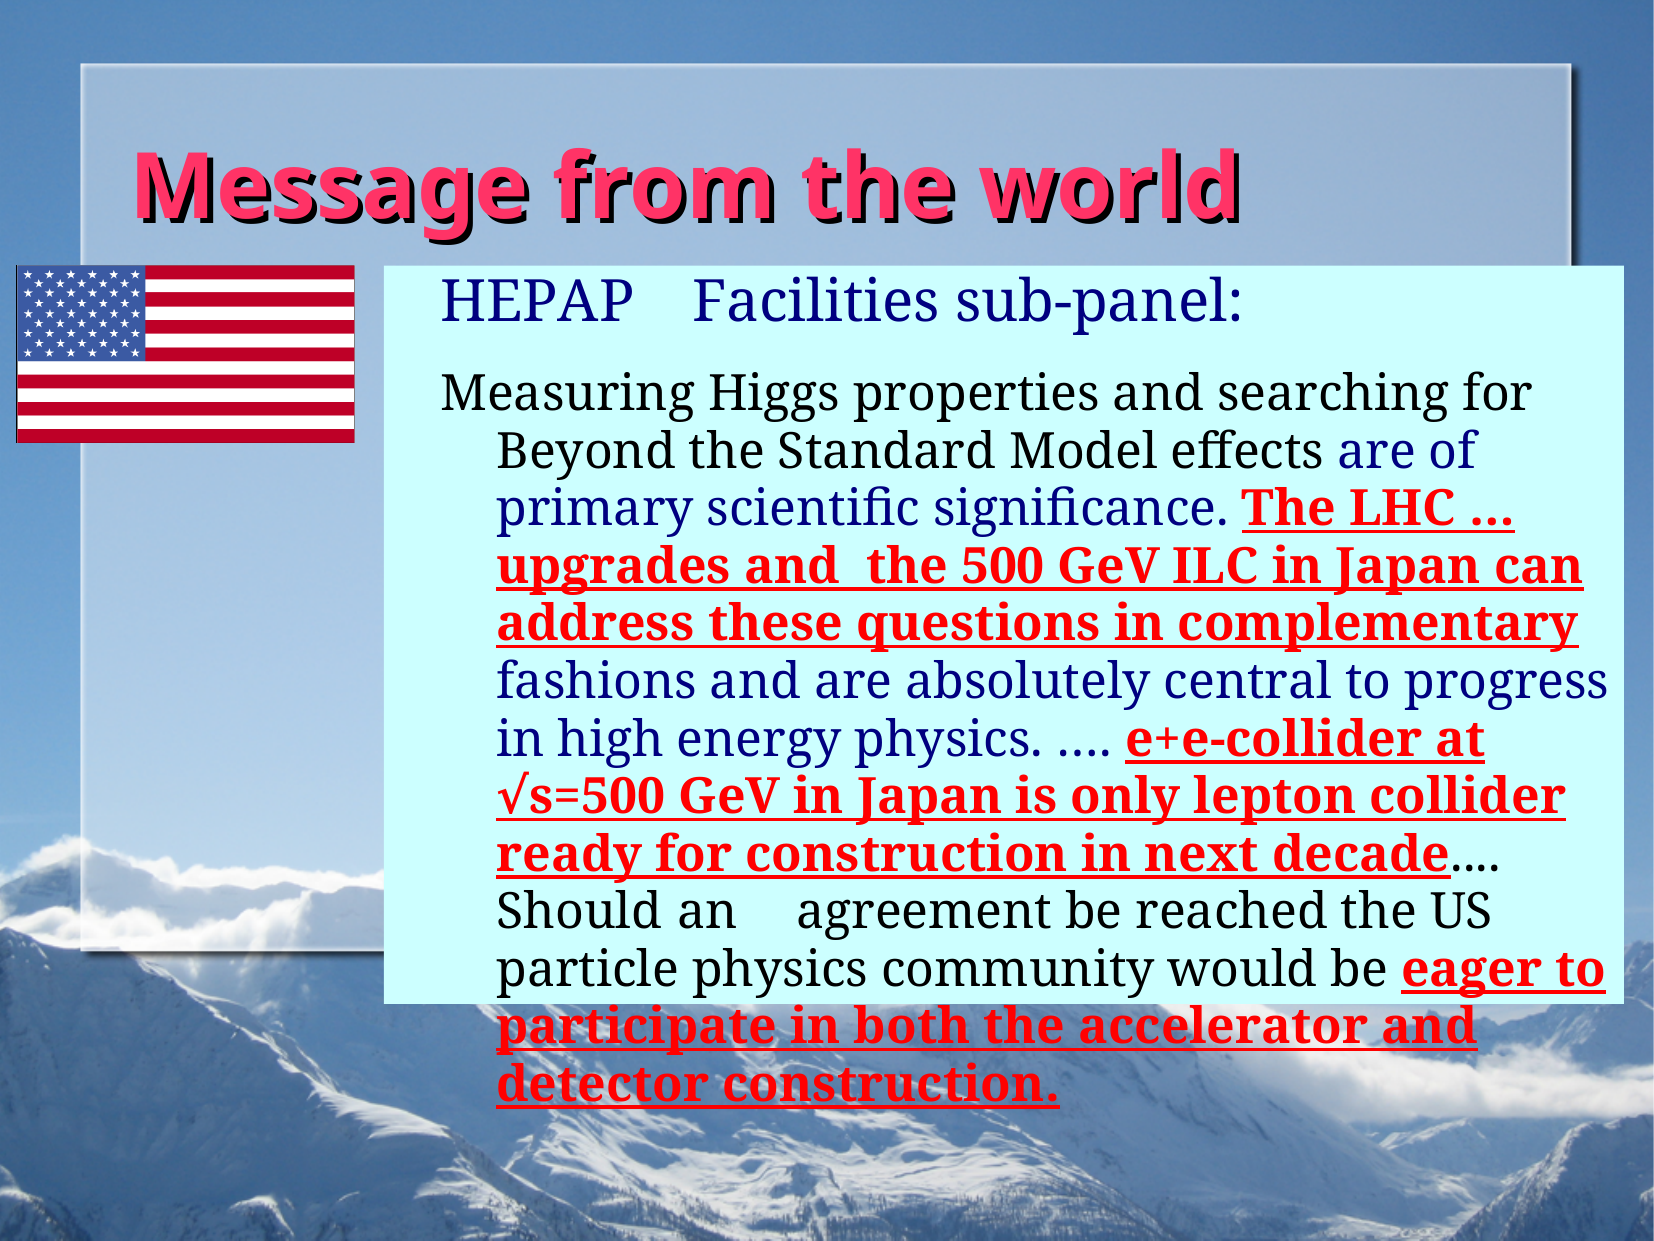

# Message from the world
HEPAP　Facilities sub-panel:
Measuring Higgs properties and searching for Beyond the Standard Model effects are of primary scientiﬁc signiﬁcance. The LHC … upgrades and the 500 GeV ILC in Japan can address these questions in complementary fashions and are absolutely central to progress in high energy physics. …. e+e-collider at √s=500 GeV in Japan is only lepton collider ready for construction in next decade.... Should	an	agreement be reached the US particle physics community would be eager to participate in both the accelerator and detector construction.